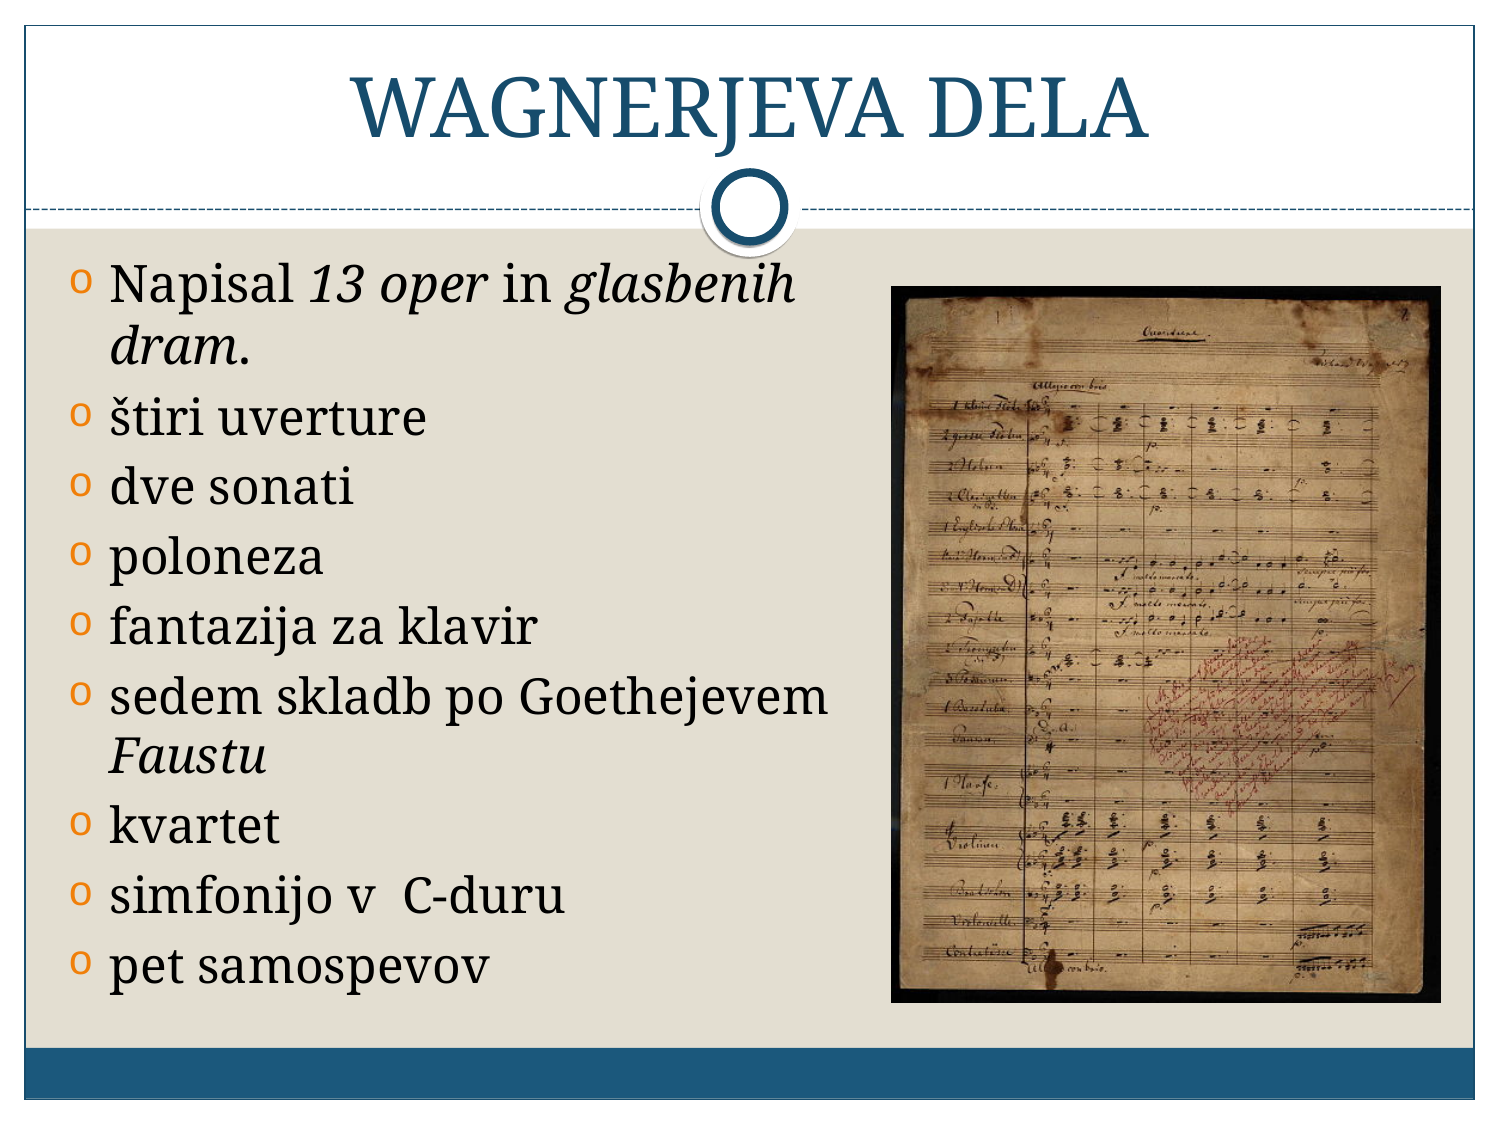

# WAGNERJEVA DELA
Napisal 13 oper in glasbenih dram.
štiri uverture
dve sonati
poloneza
fantazija za klavir
sedem skladb po Goethejevem Faustu
kvartet
simfonijo v C-duru
pet samospevov